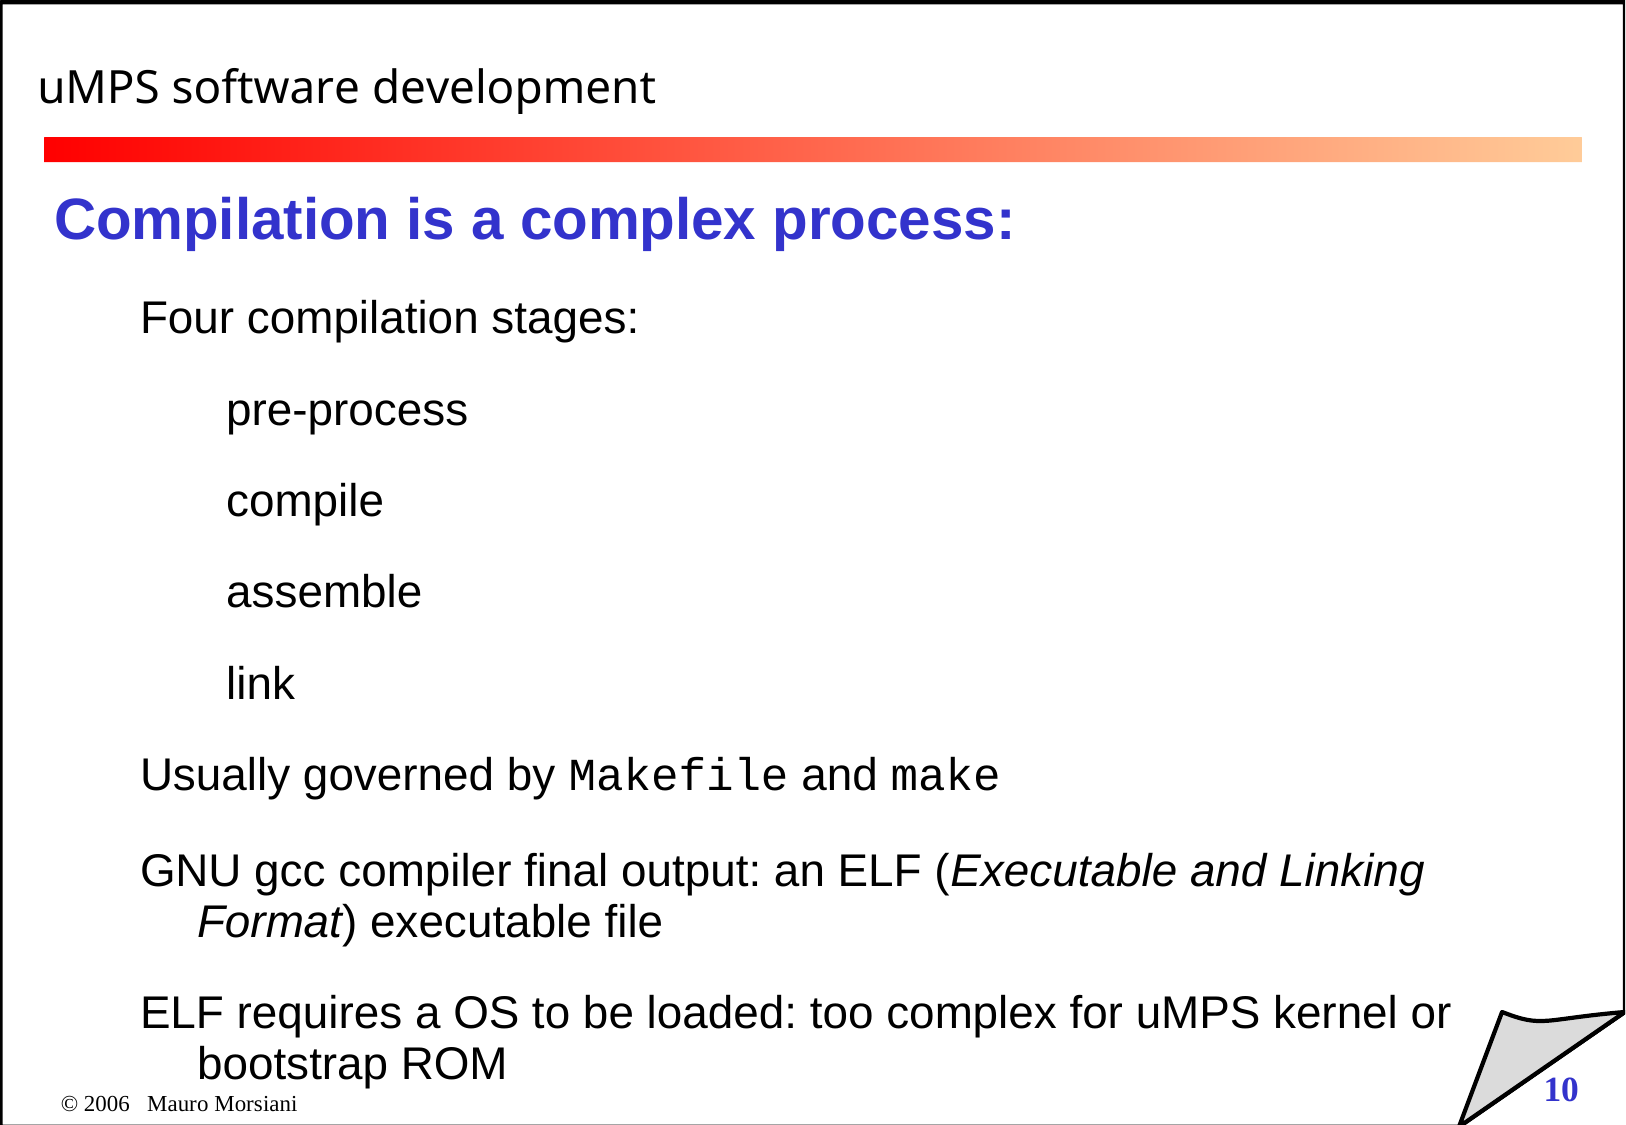

# uMPS software development
Compilation is a complex process:
Four compilation stages:
pre-process
compile
assemble
link
Usually governed by Makefile and make
GNU gcc compiler final output: an ELF (Executable and Linking Format) executable file
ELF requires a OS to be loaded: too complex for uMPS kernel or bootstrap ROM
a different file format is required